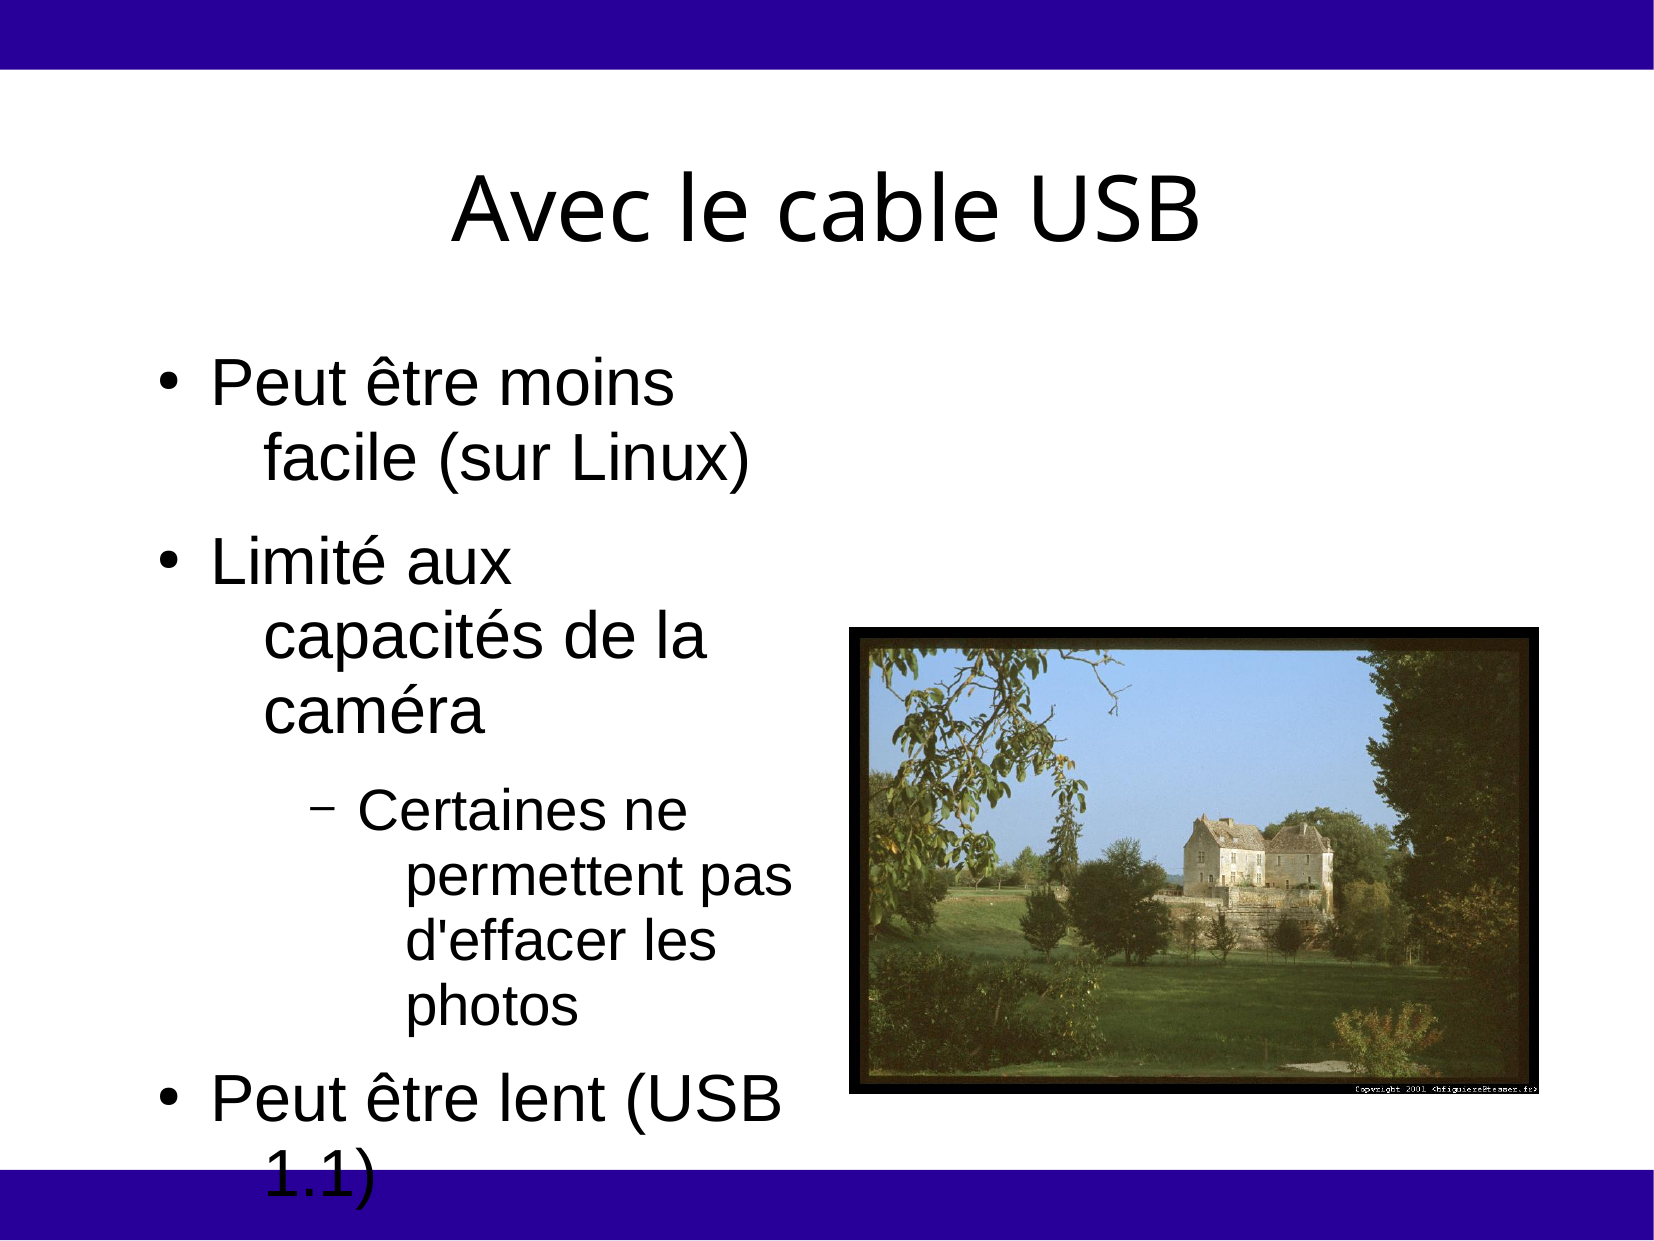

# Avec le cable USB
Peut être moins facile (sur Linux)
Limité aux capacités de la caméra
Certaines ne permettent pas d'effacer les photos
Peut être lent (USB 1.1)